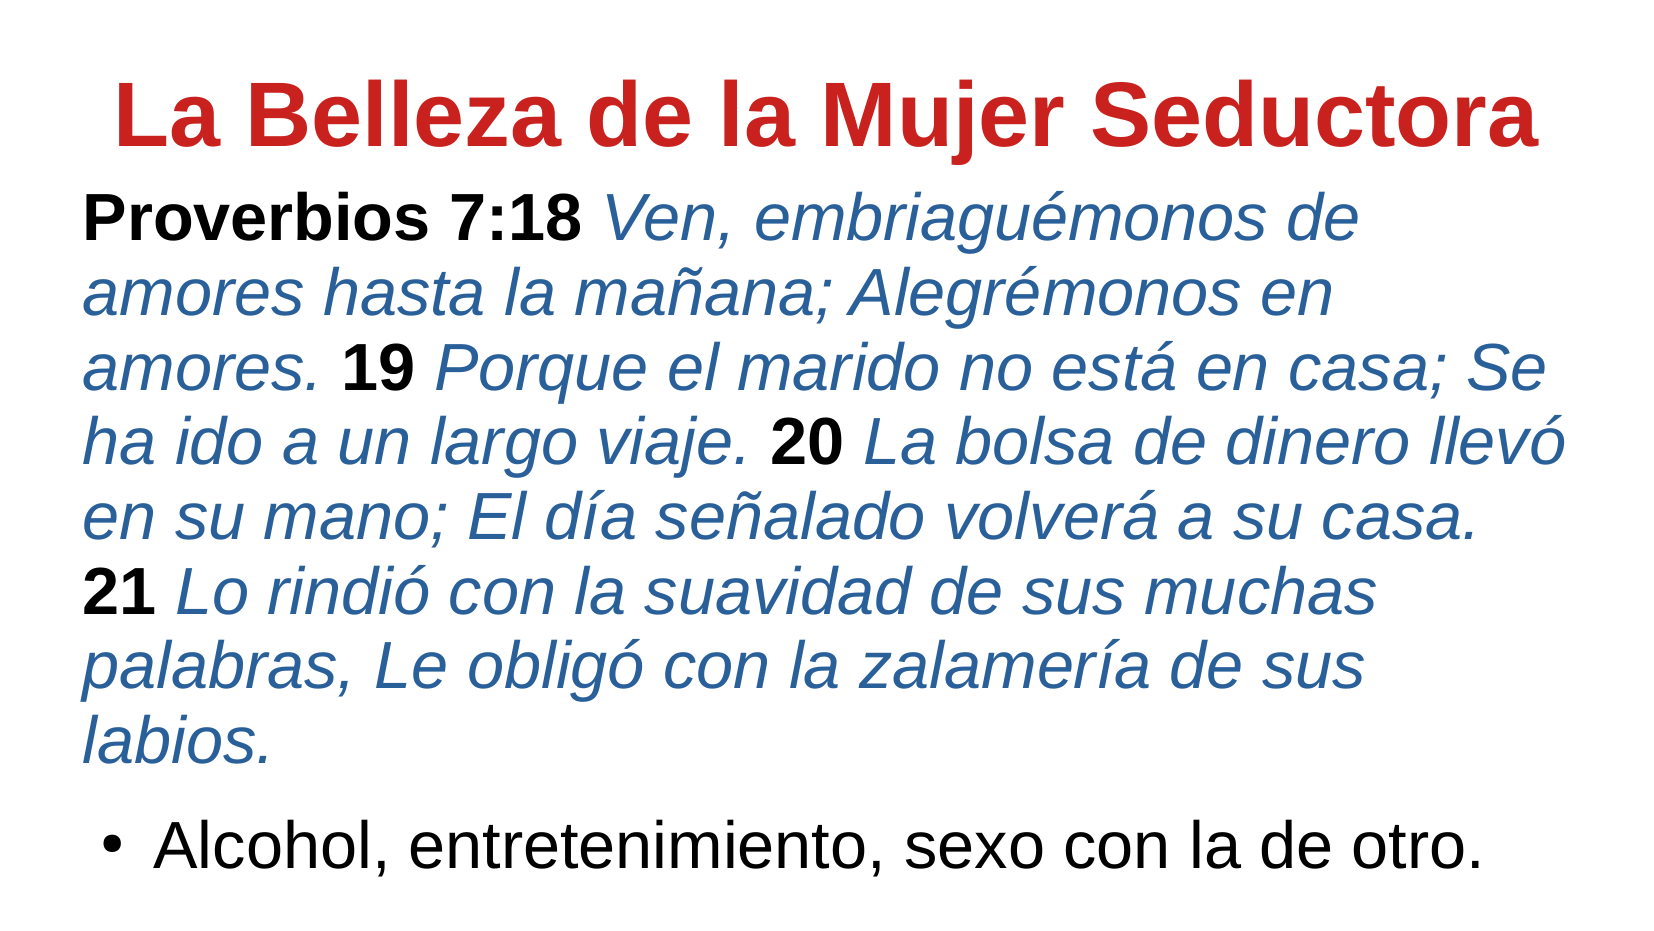

# La Belleza de la Mujer Seductora
Proverbios 7:18 Ven, embriaguémonos de amores hasta la mañana; Alegrémonos en amores. 19 Porque el marido no está en casa; Se ha ido a un largo viaje. 20 La bolsa de dinero llevó en su mano; El día señalado volverá a su casa. 21 Lo rindió con la suavidad de sus muchas palabras, Le obligó con la zalamería de sus labios.
Alcohol, entretenimiento, sexo con la de otro.